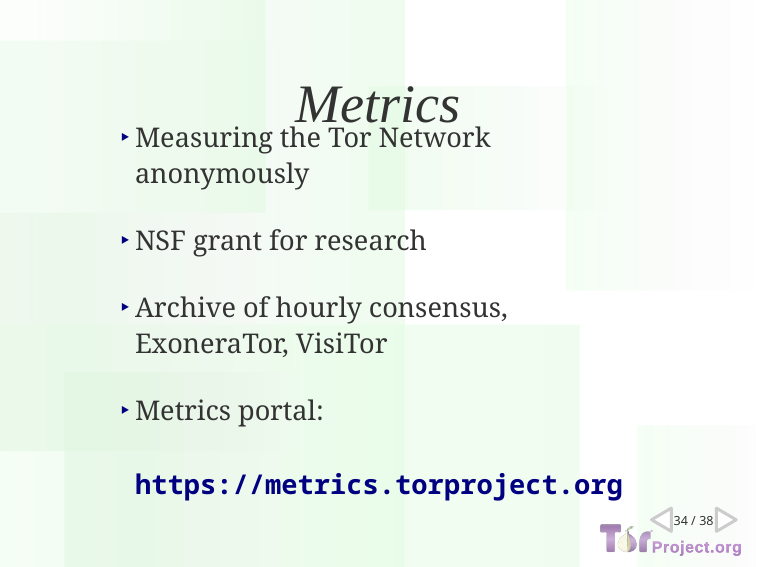

Metrics
Measuring the Tor Network anonymously
NSF grant for research
Archive of hourly consensus, ExoneraTor, VisiTor
Metrics portal: https://metrics.torproject.org